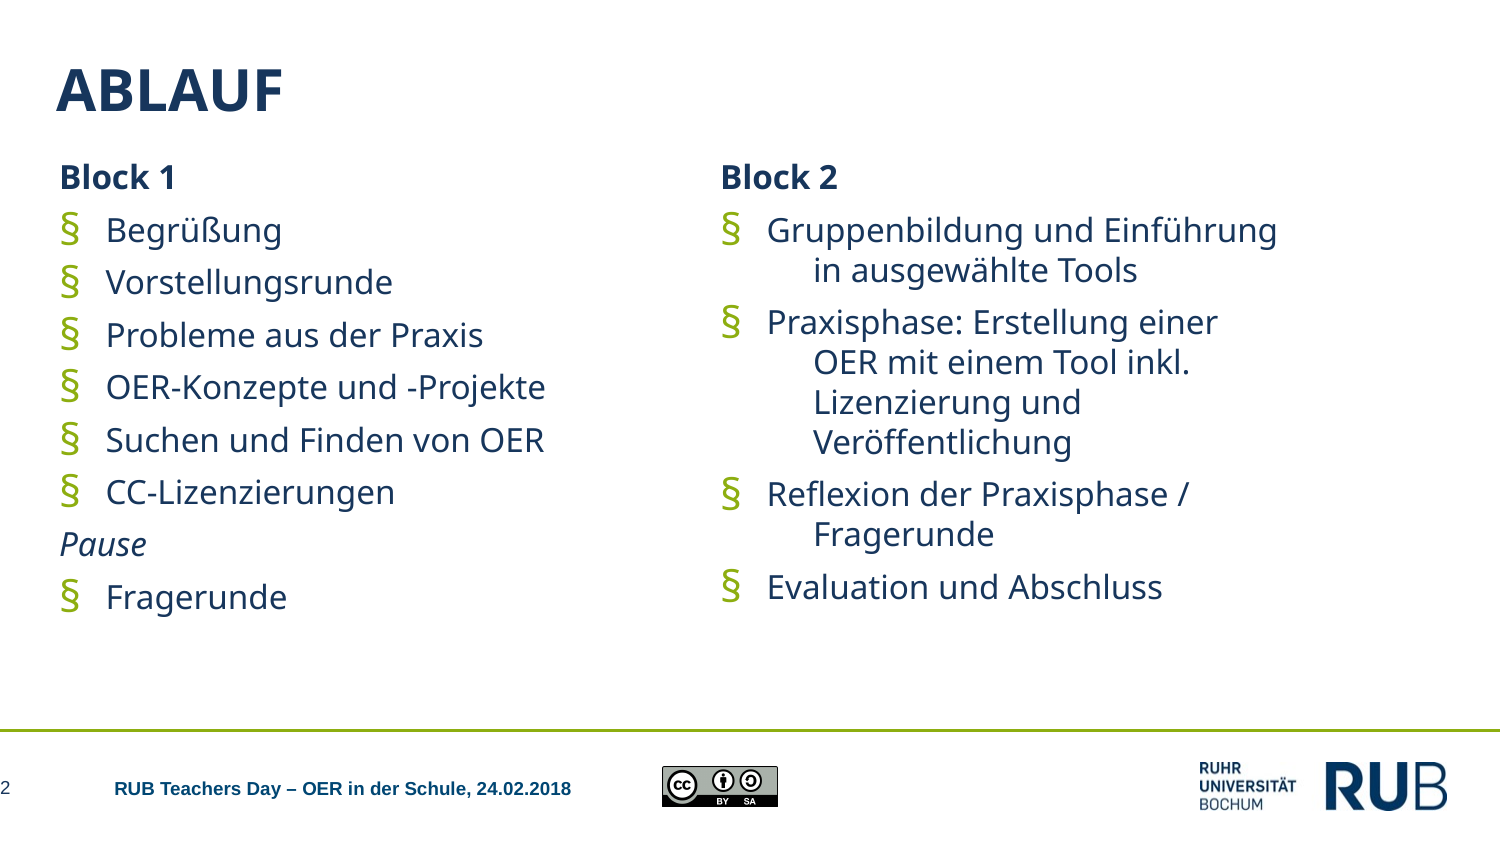

Ablauf
Block 1
Begrüßung
Vorstellungsrunde
Probleme aus der Praxis
OER-Konzepte und -Projekte
Suchen und Finden von OER
CC-Lizenzierungen
Pause
Fragerunde
Block 2
Gruppenbildung und Einführung in ausgewählte Tools
Praxisphase: Erstellung einer OER mit einem Tool inkl. Lizenzierung und Veröffentlichung
Reflexion der Praxisphase / Fragerunde
Evaluation und Abschluss
RUB Teachers Day – OER in der Schule, 24.02.2018